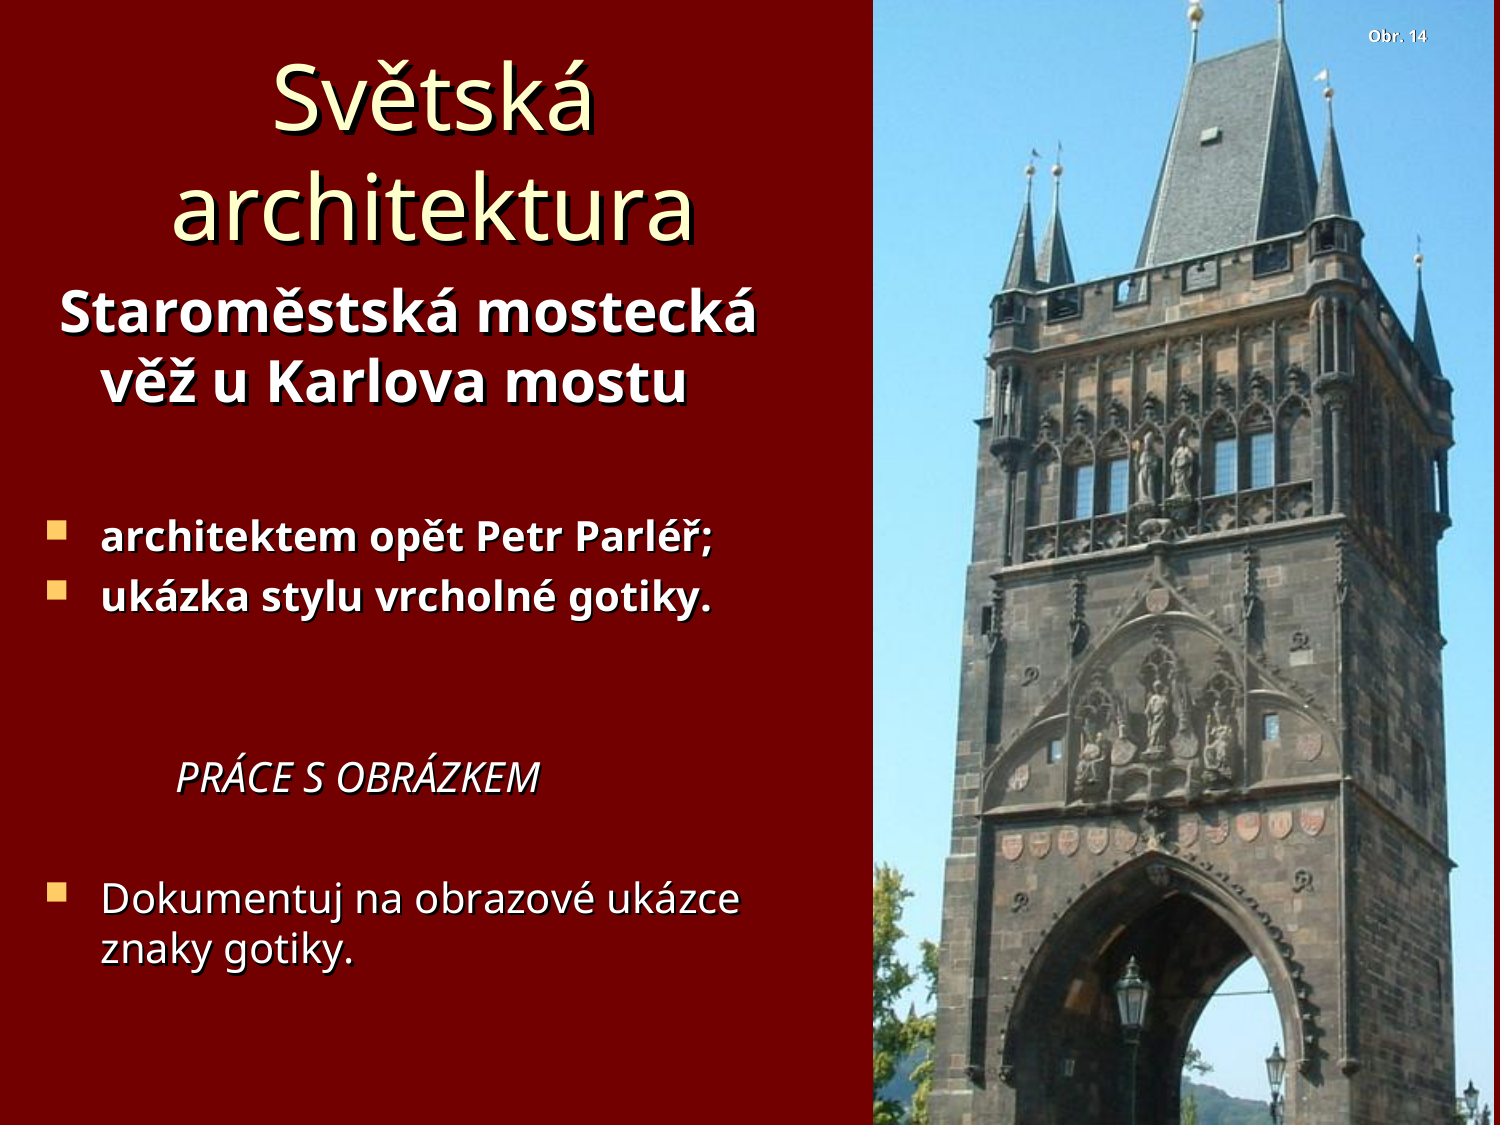

Obr. 14
# Světská architektura
 Staroměstská mostecká věž u Karlova mostu
architektem opět Petr Parléř;
ukázka stylu vrcholné gotiky.
	 PRÁCE S OBRÁZKEM
Dokumentuj na obrazové ukázce znaky gotiky.